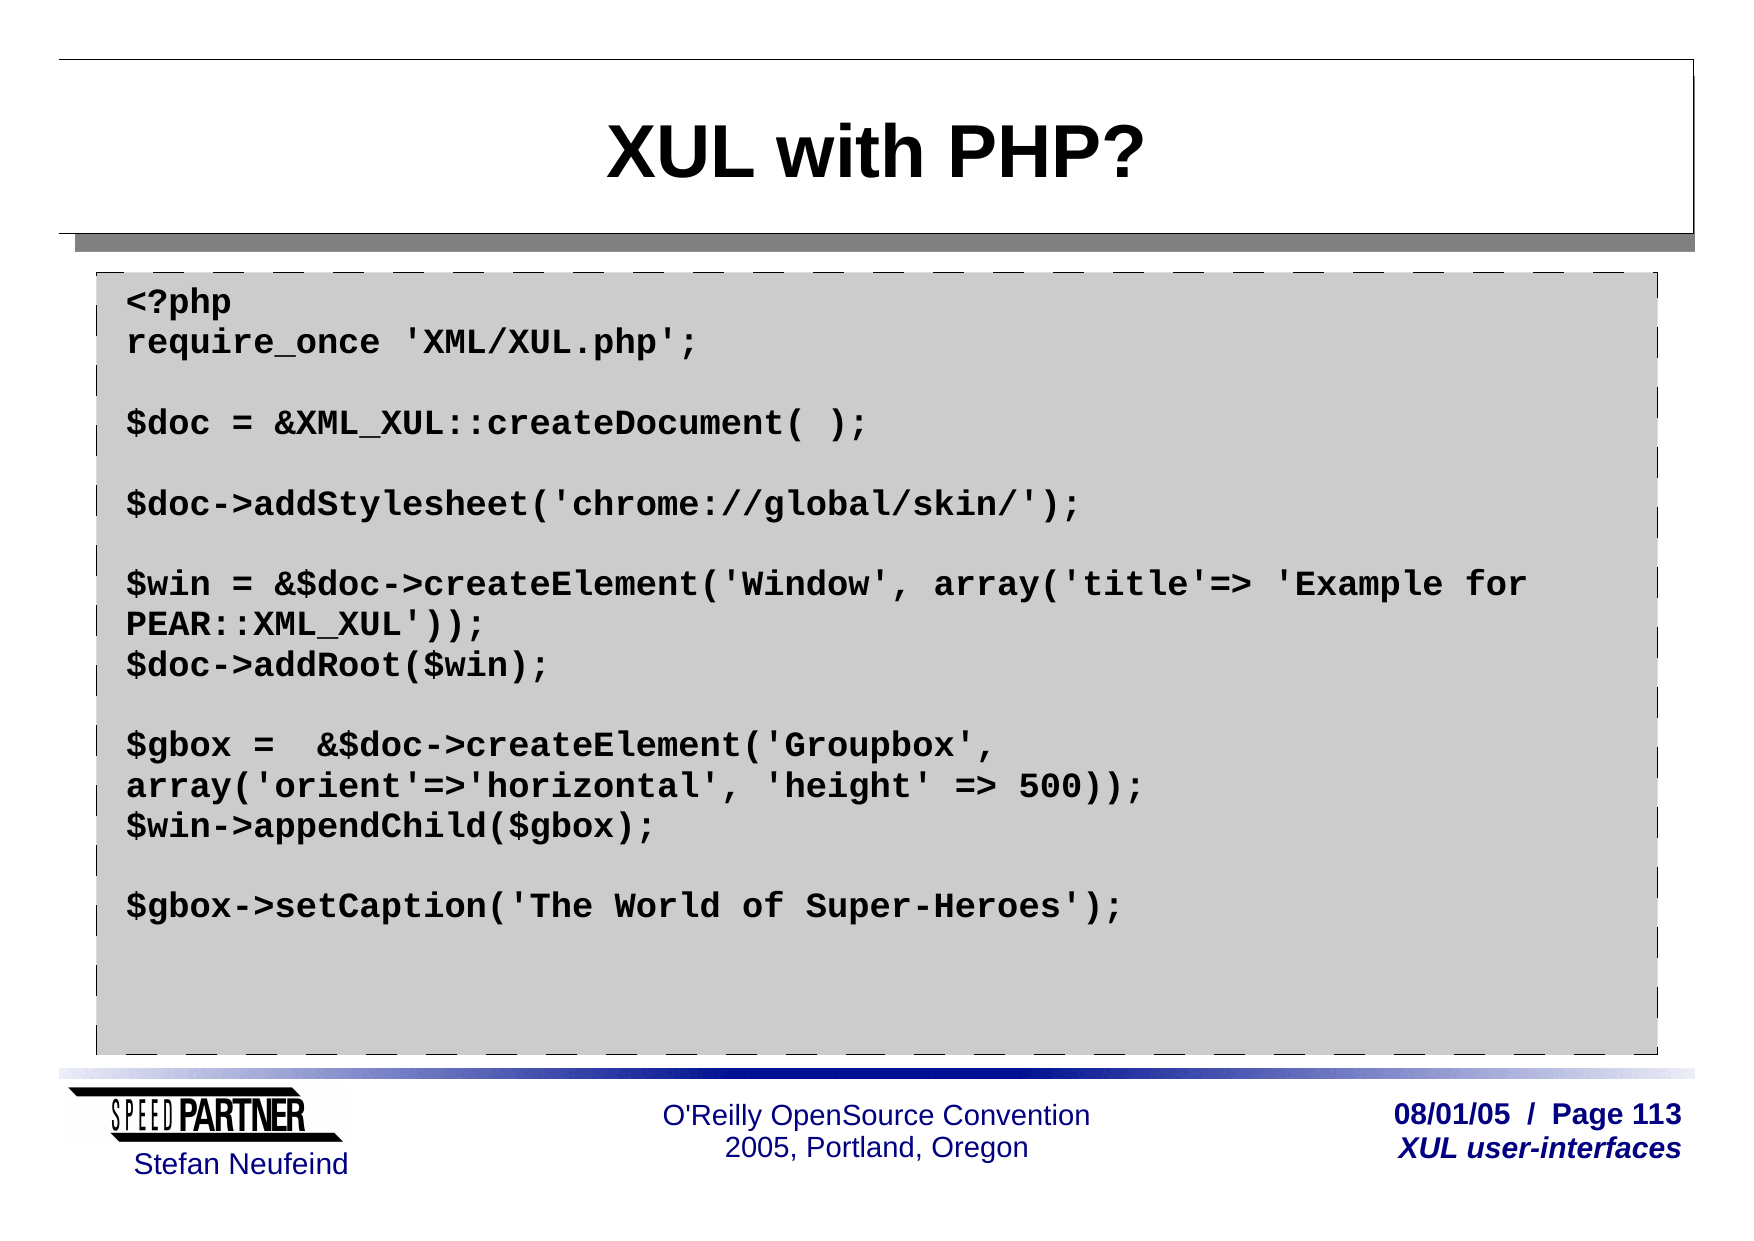

# XUL with PHP?
<?php
require_once 'XML/XUL.php';
$doc = &XML_XUL::createDocument( );
$doc->addStylesheet('chrome://global/skin/');
$win = &$doc->createElement('Window', array('title'=> 'Example for PEAR::XML_XUL'));
$doc->addRoot($win);
$gbox = &$doc->createElement('Groupbox', array('orient'=>'horizontal', 'height' => 500));
$win->appendChild($gbox);
$gbox->setCaption('The World of Super-Heroes');